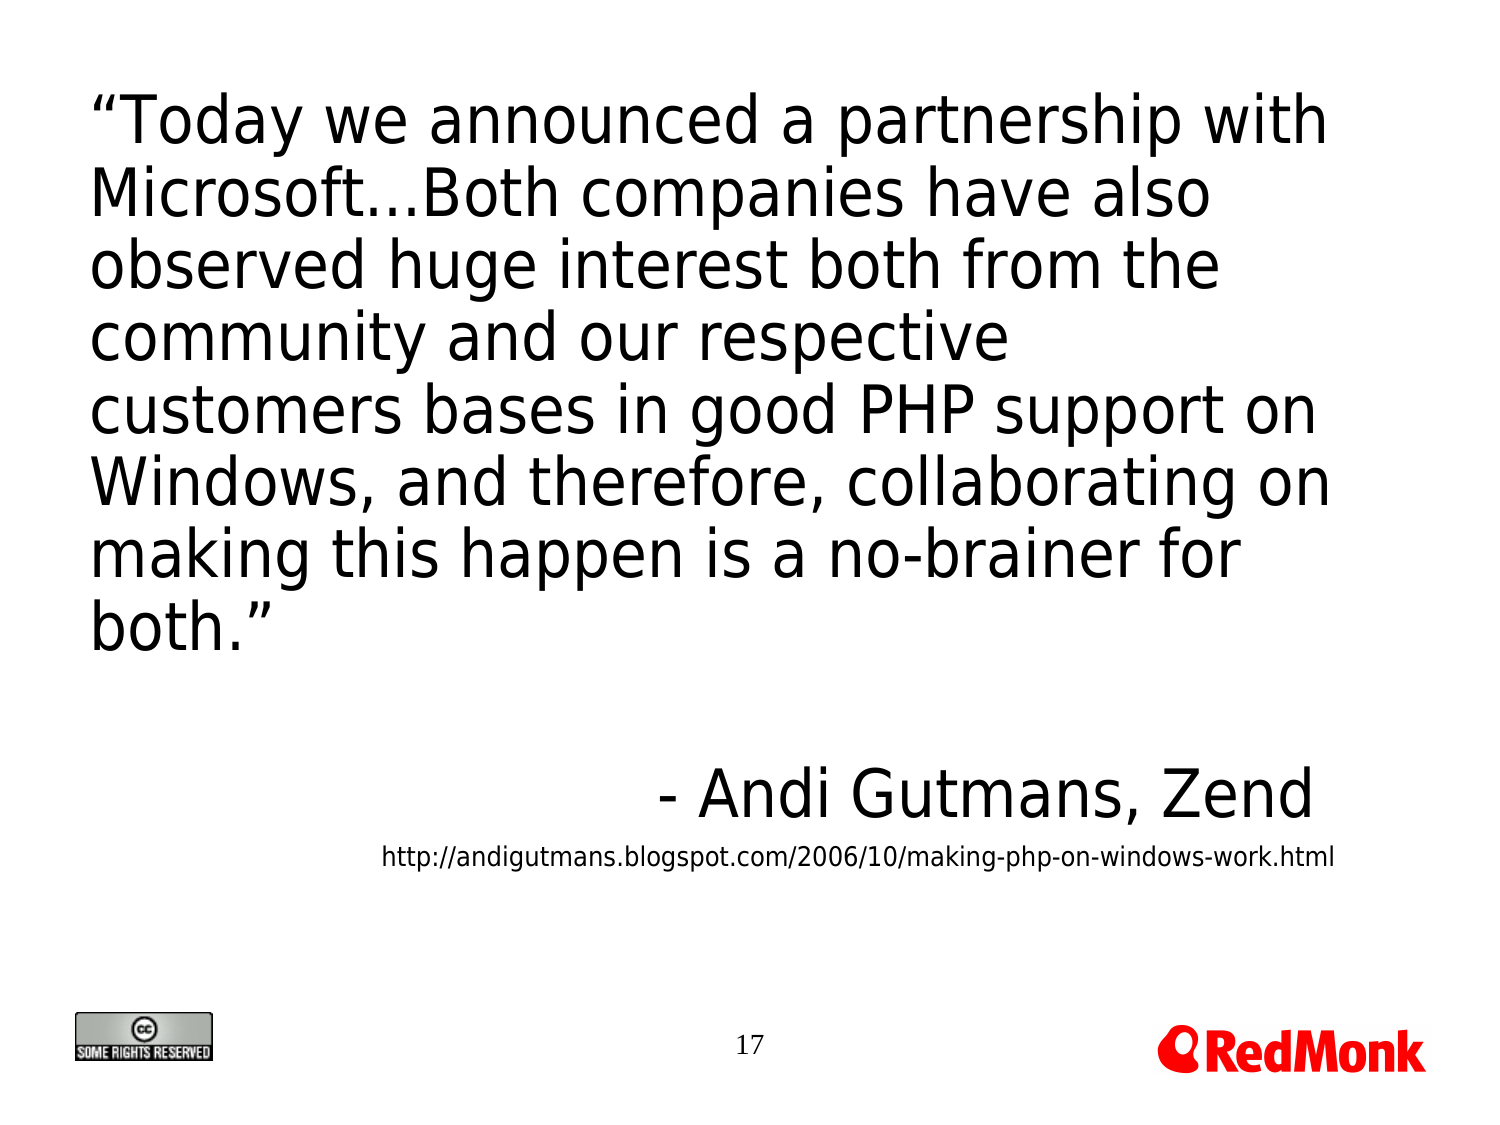

“Today we announced a partnership with Microsoft...Both companies have also observed huge interest both from the community and our respective customers bases in good PHP support on Windows, and therefore, collaborating on making this happen is a no-brainer for both.”
- Andi Gutmans, Zend
http://andigutmans.blogspot.com/2006/10/making-php-on-windows-work.html